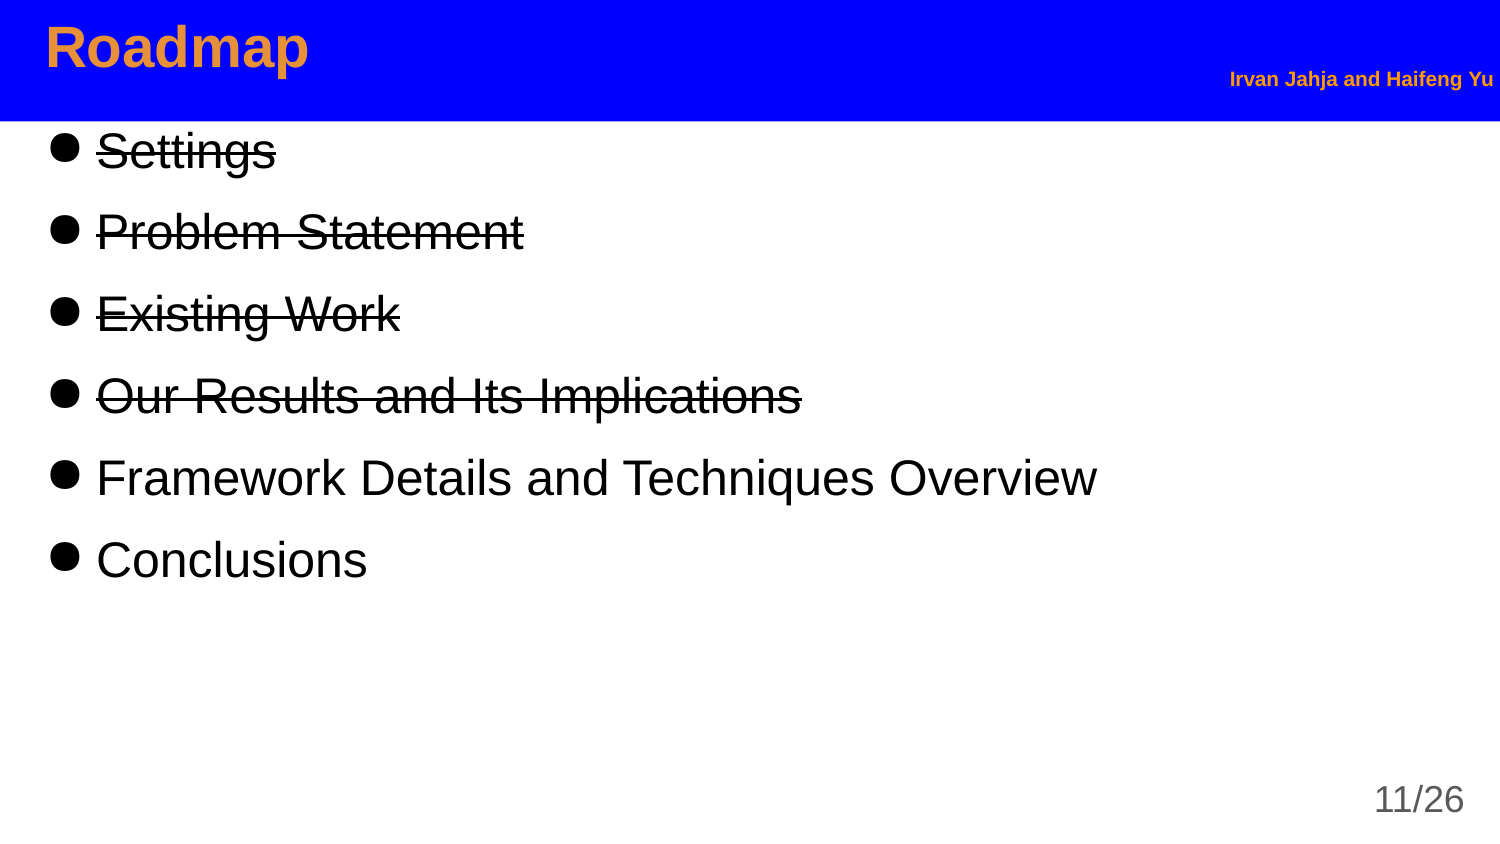

# Roadmap
Settings
Problem Statement
Existing Work
Our Results and Its Implications
Framework Details and Techniques Overview
Conclusions
11